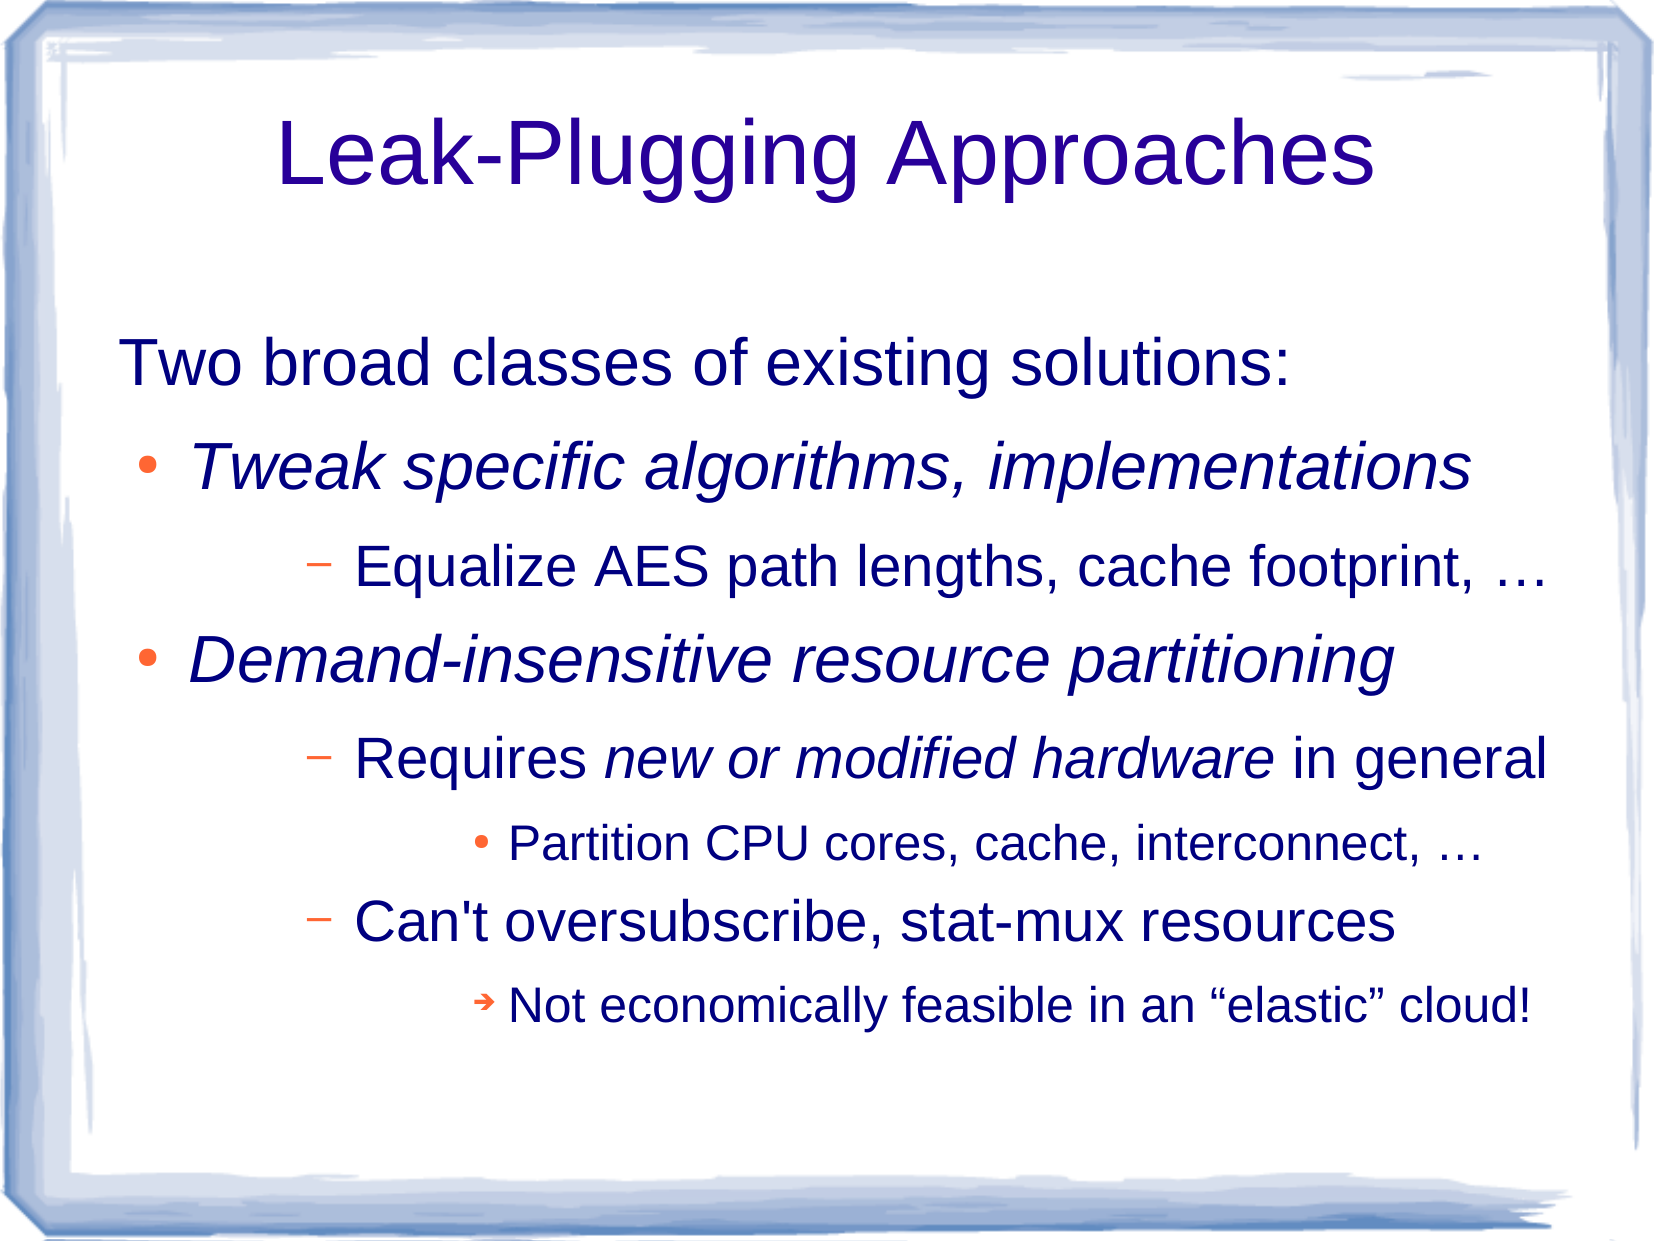

# Leak-Plugging Approaches
Two broad classes of existing solutions:
Tweak specific algorithms, implementations
Equalize AES path lengths, cache footprint, …
Demand-insensitive resource partitioning
Requires new or modified hardware in general
Partition CPU cores, cache, interconnect, …
Can't oversubscribe, stat-mux resources
Not economically feasible in an “elastic” cloud!